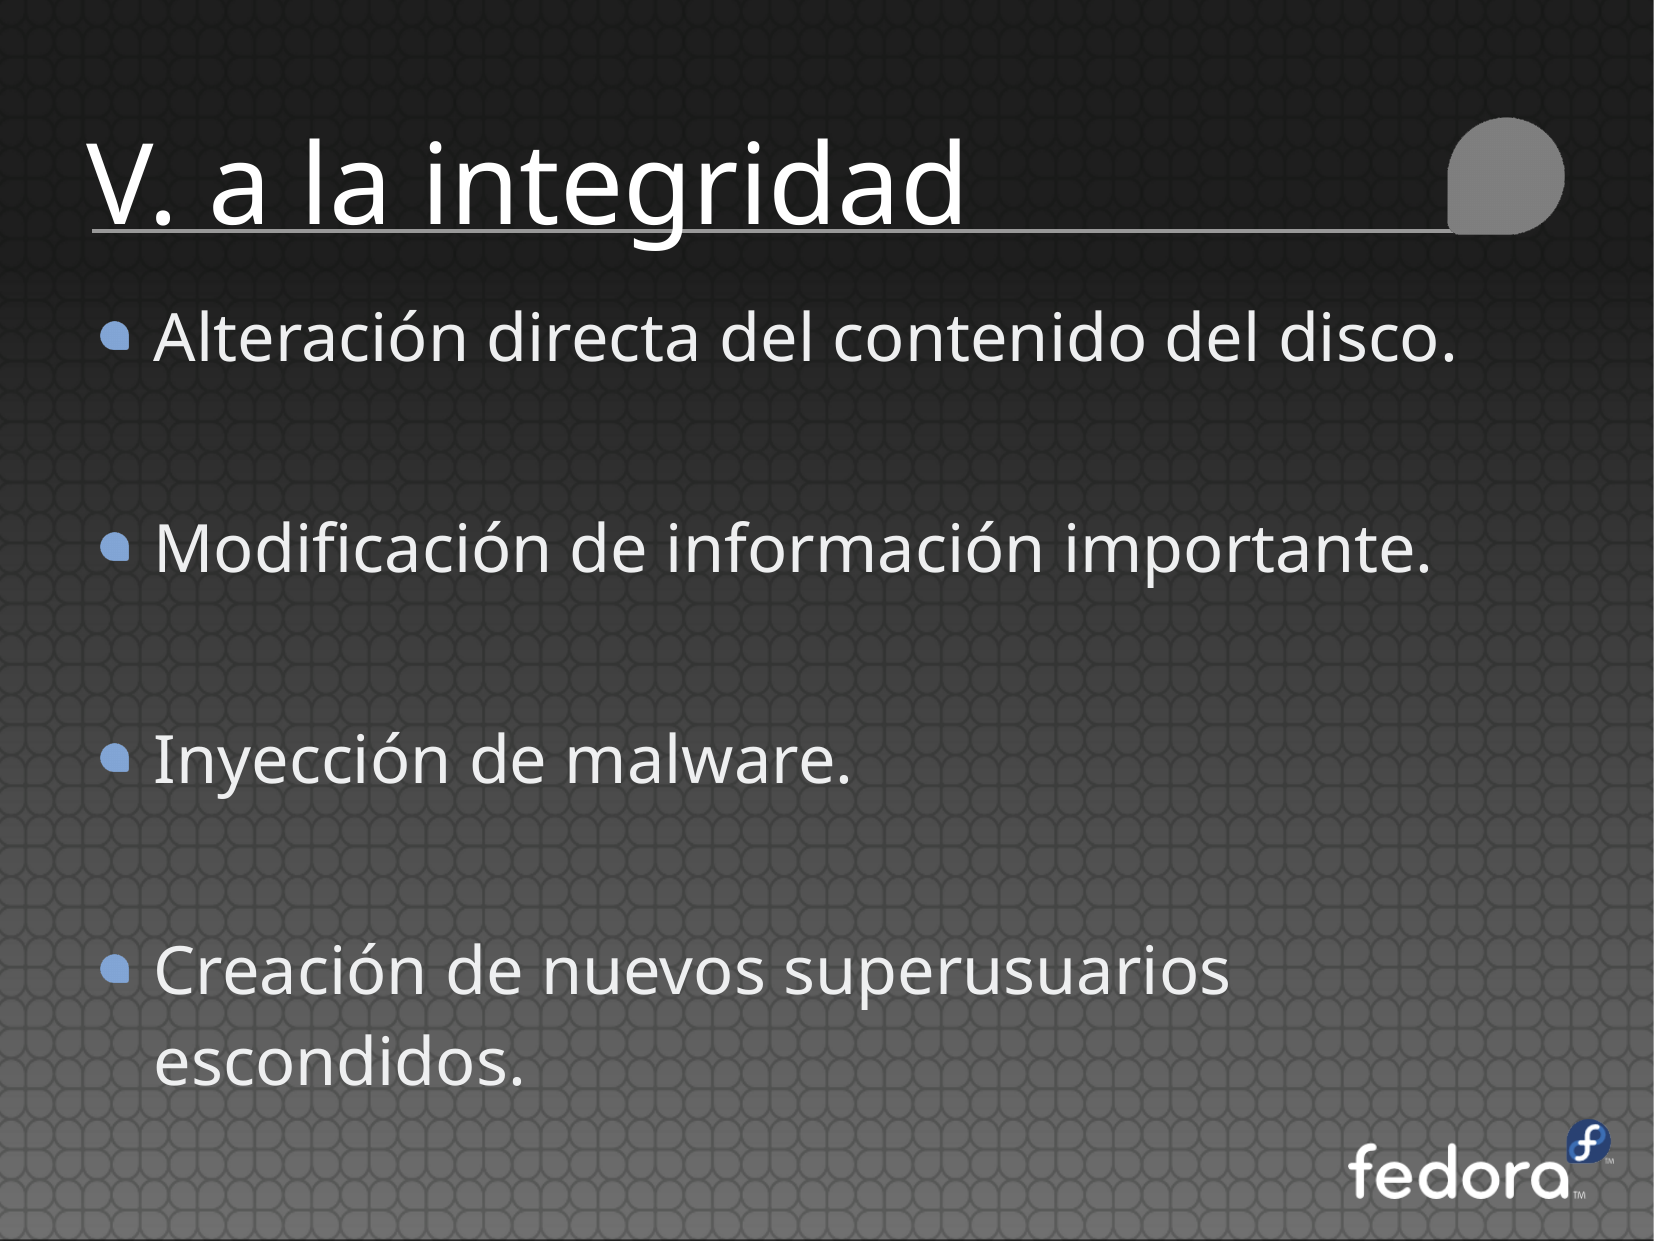

# V. a la integridad
Alteración directa del contenido del disco.
Modificación de información importante.
Inyección de malware.
Creación de nuevos superusuarios escondidos.